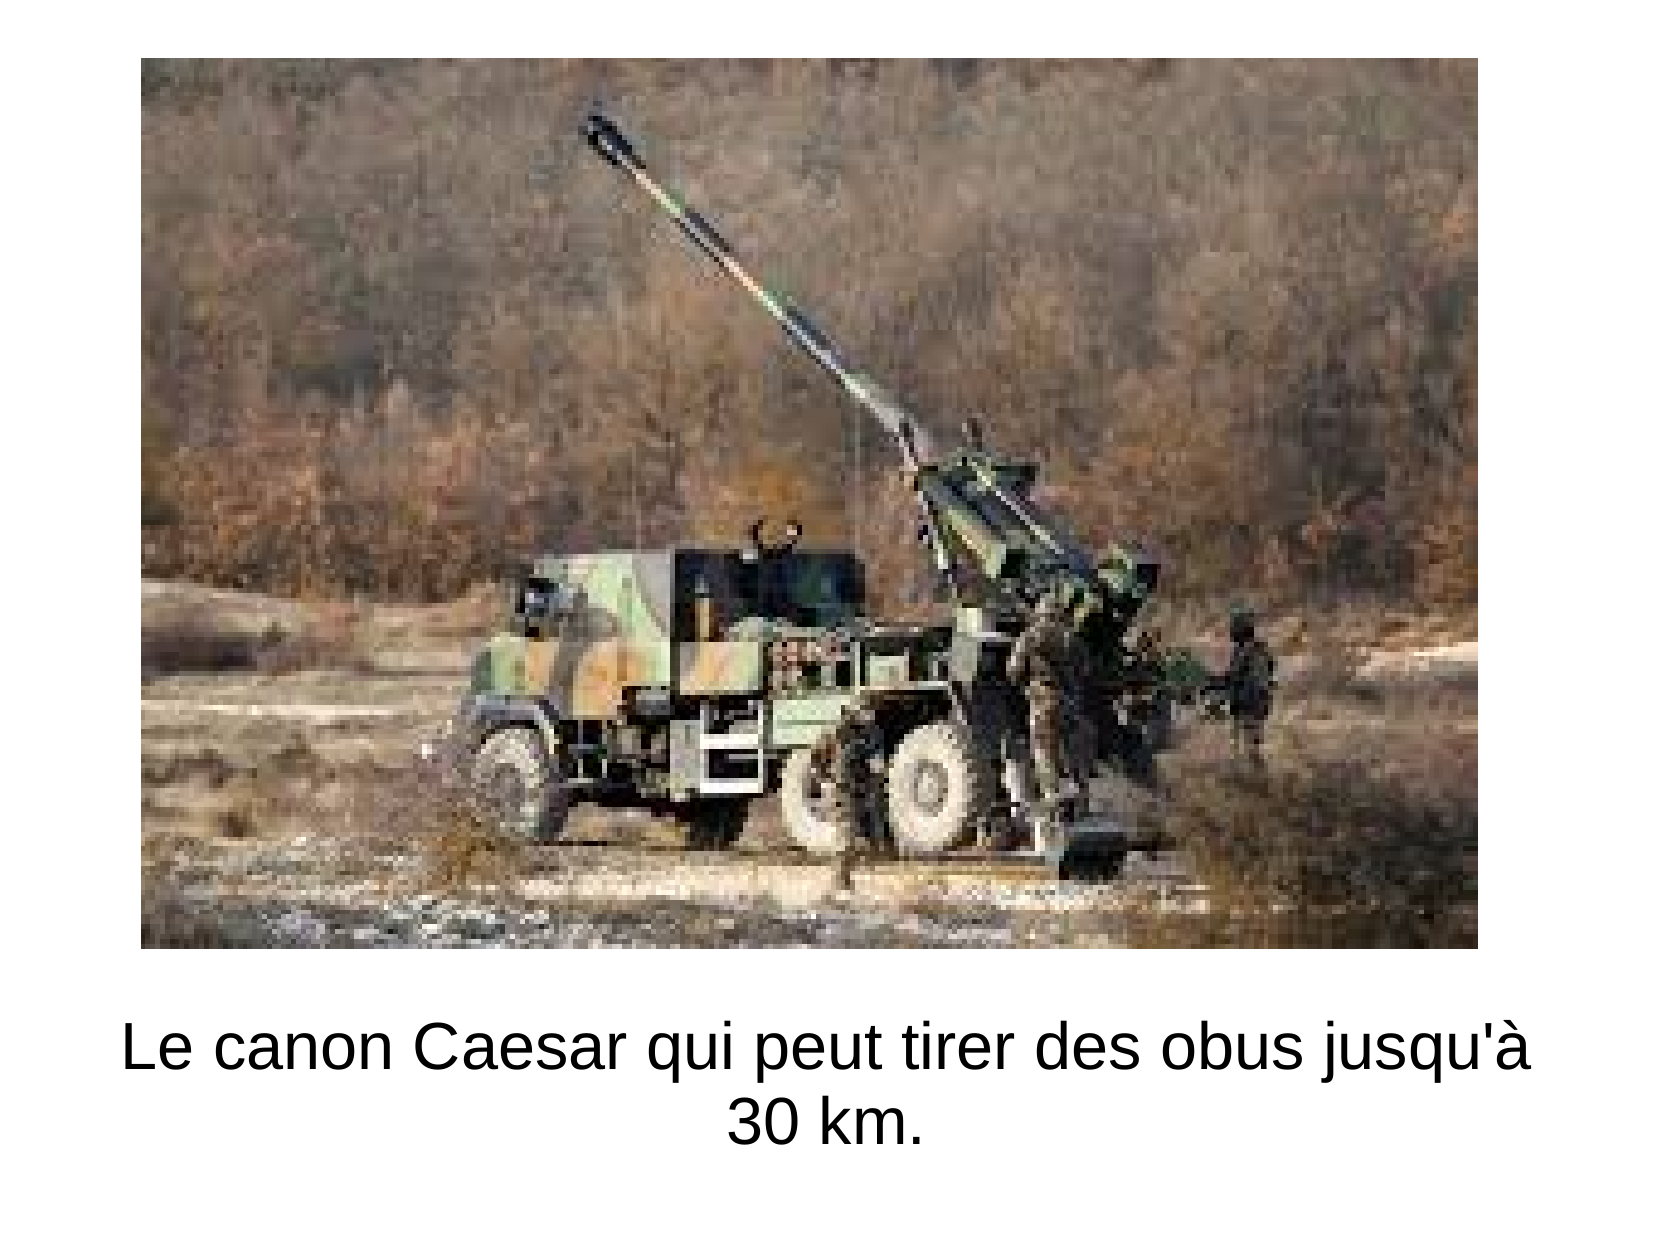

# Le canon Caesar qui peut tirer des obus jusqu'à 30 km.